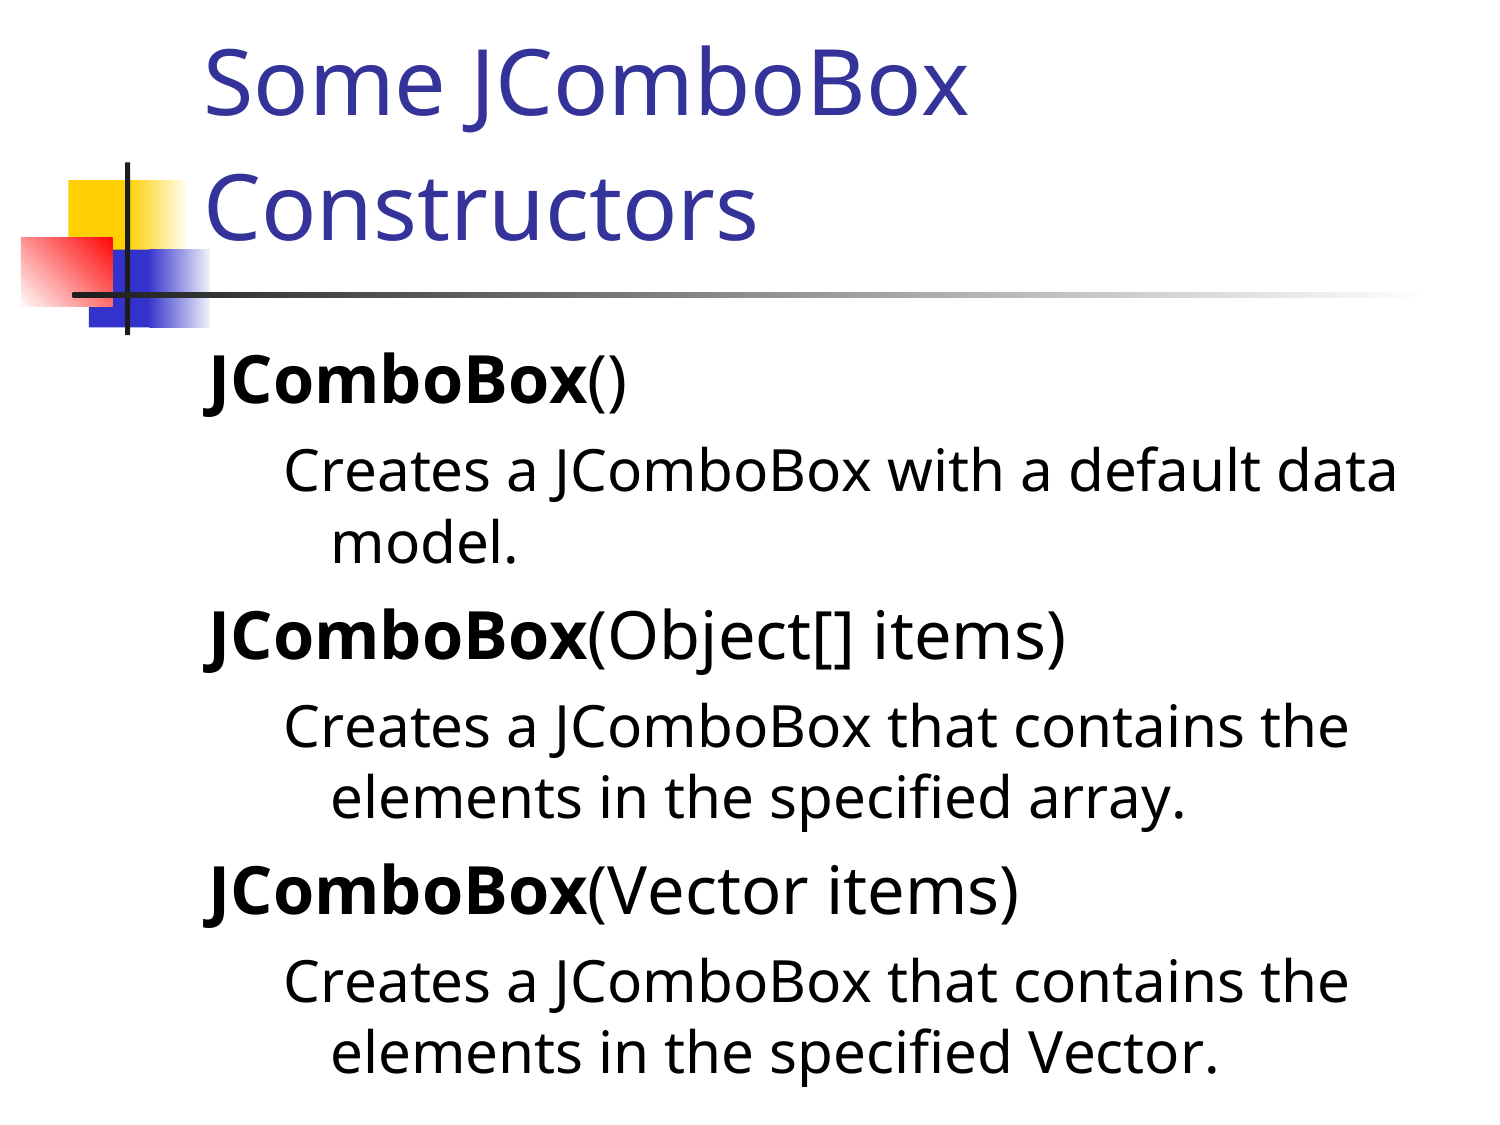

# Some JComboBox Constructors
JComboBox()
Creates a JComboBox with a default data model.
JComboBox(Object[] items)
Creates a JComboBox that contains the elements in the specified array.
JComboBox(Vector items)
Creates a JComboBox that contains the elements in the specified Vector.